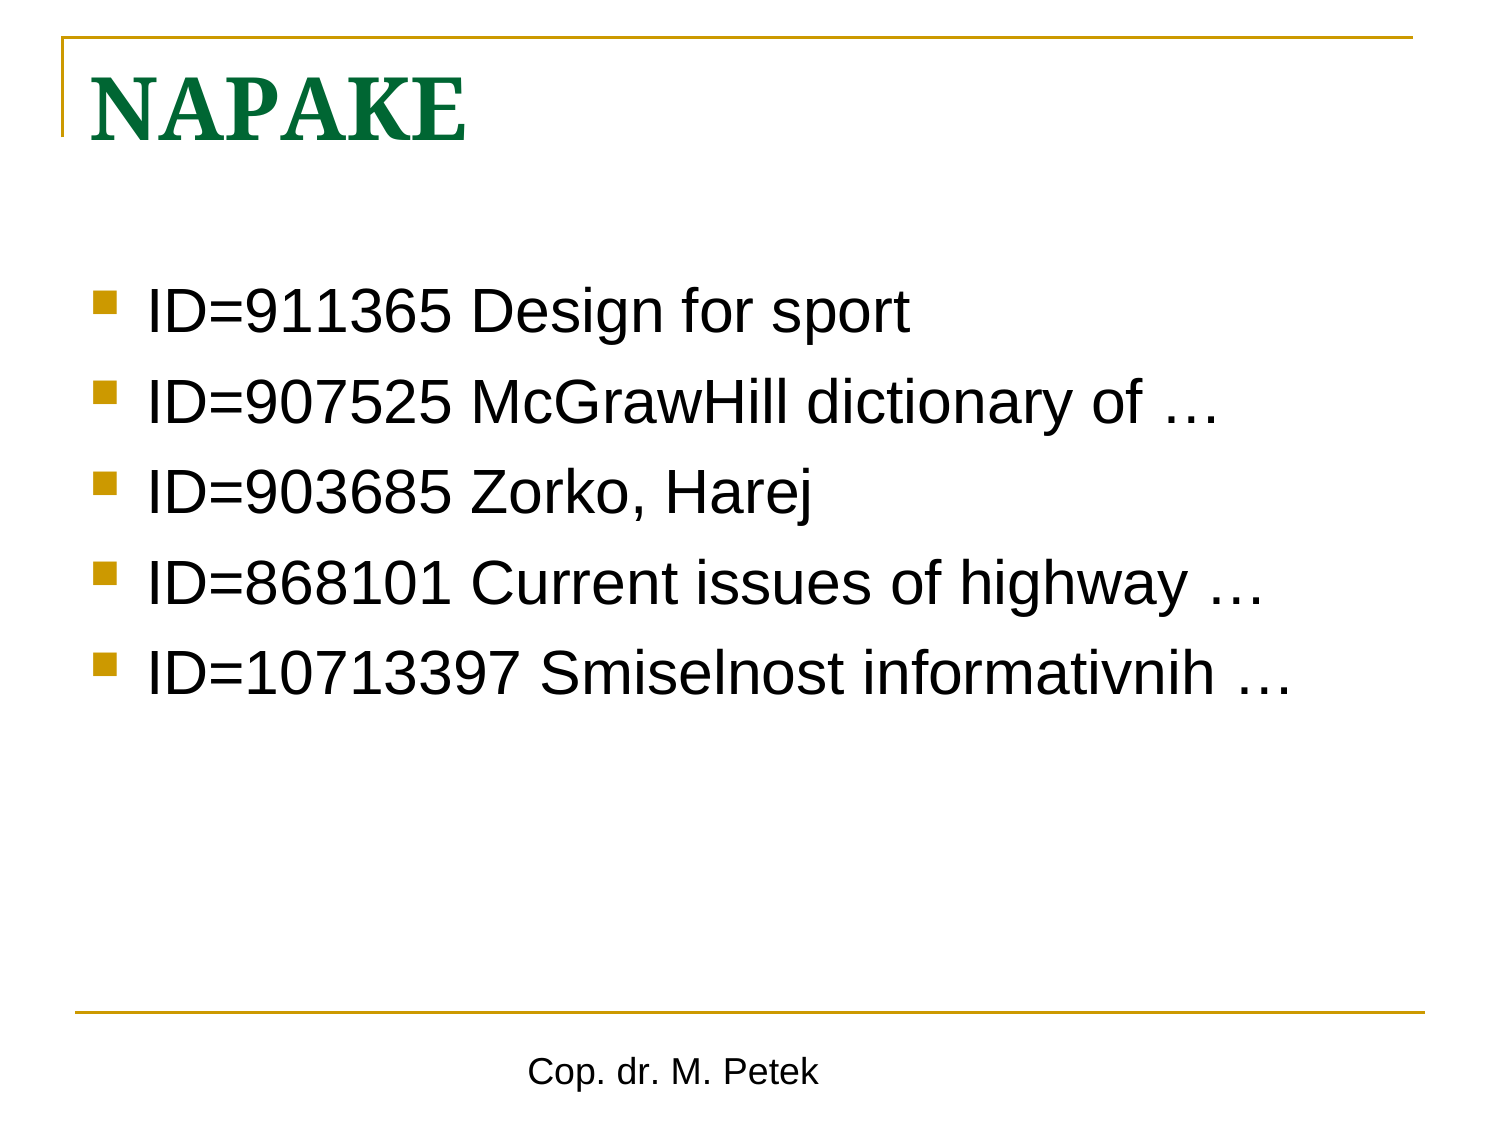

# NAPAKE
ID=911365 Design for sport
ID=907525 McGrawHill dictionary of …
ID=903685 Zorko, Harej
ID=868101 Current issues of highway …
ID=10713397 Smiselnost informativnih …
Cop. dr. M. Petek